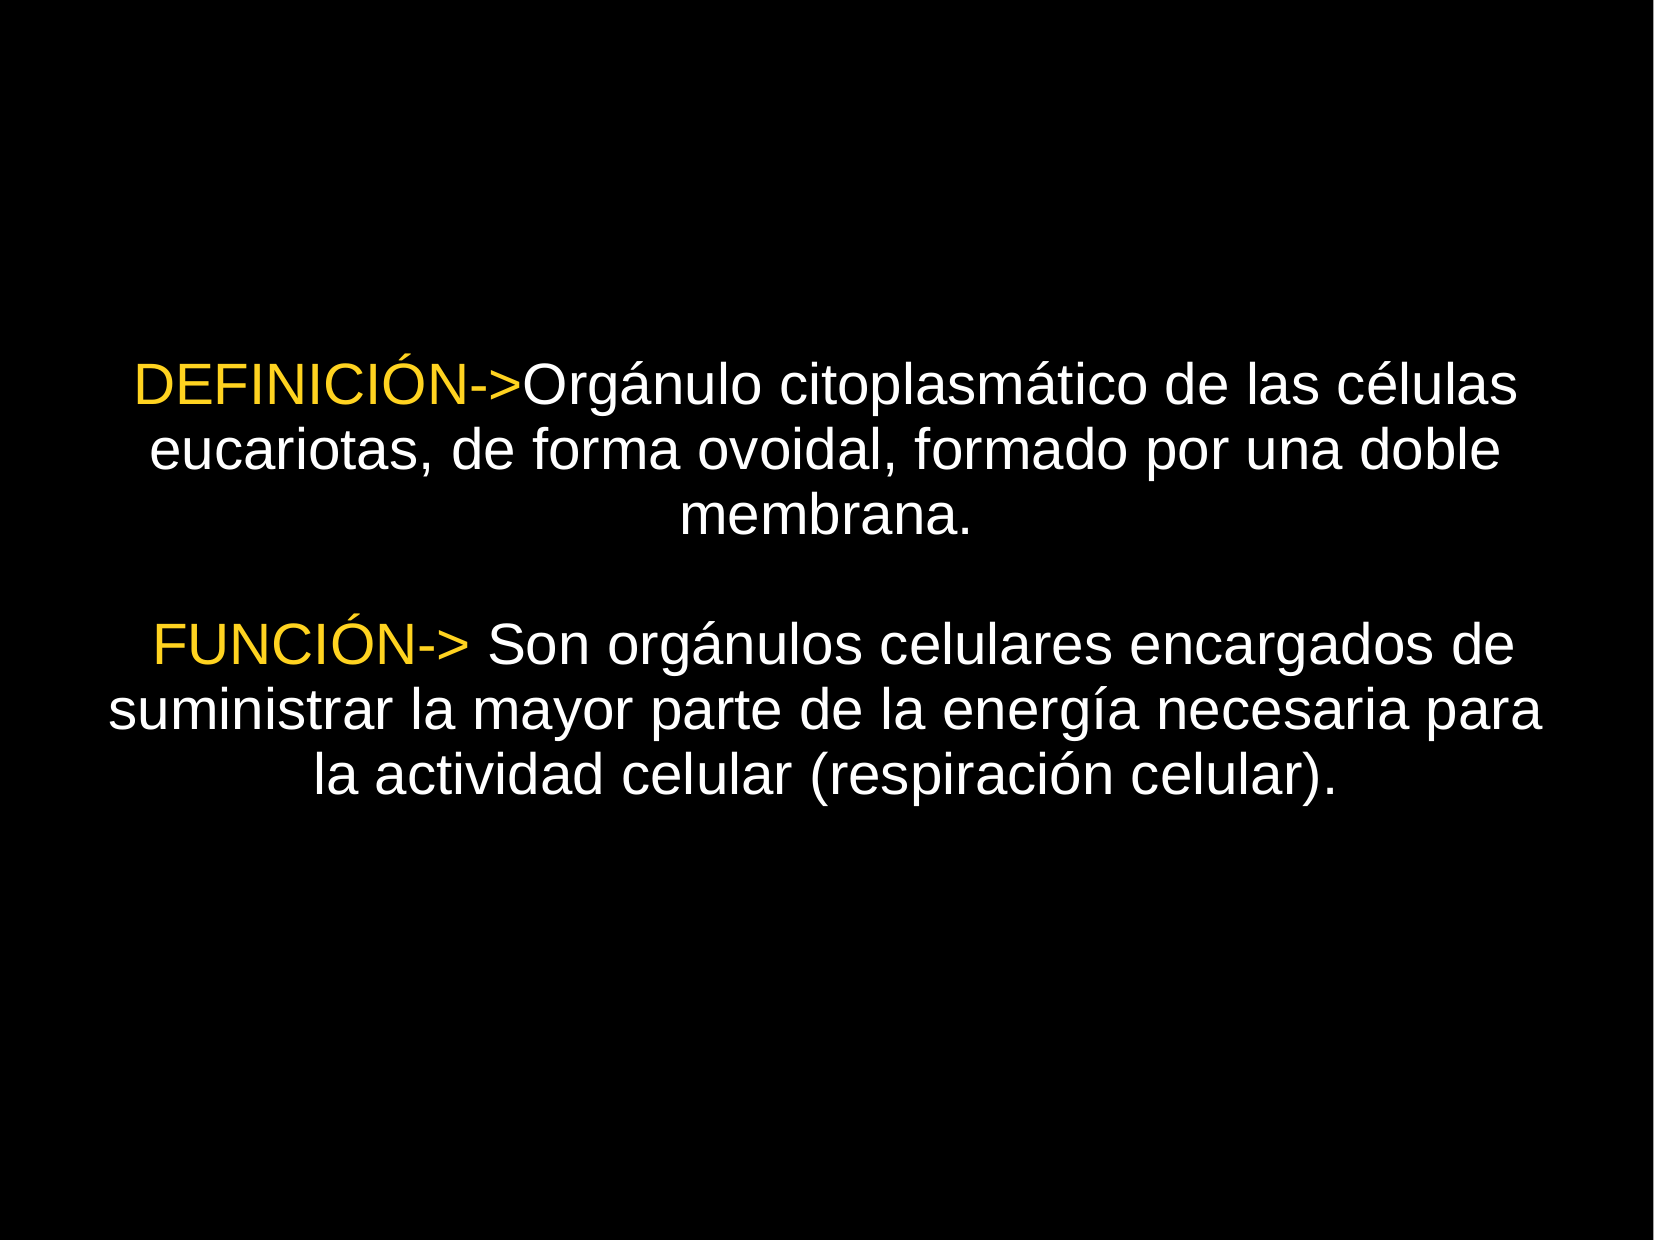

# DEFINICIÓN->Orgánulo citoplasmático de las células eucariotas, de forma ovoidal, formado por una doble membrana.
 FUNCIÓN-> Son orgánulos celulares encargados de suministrar la mayor parte de la energía necesaria para la actividad celular (respiración celular).